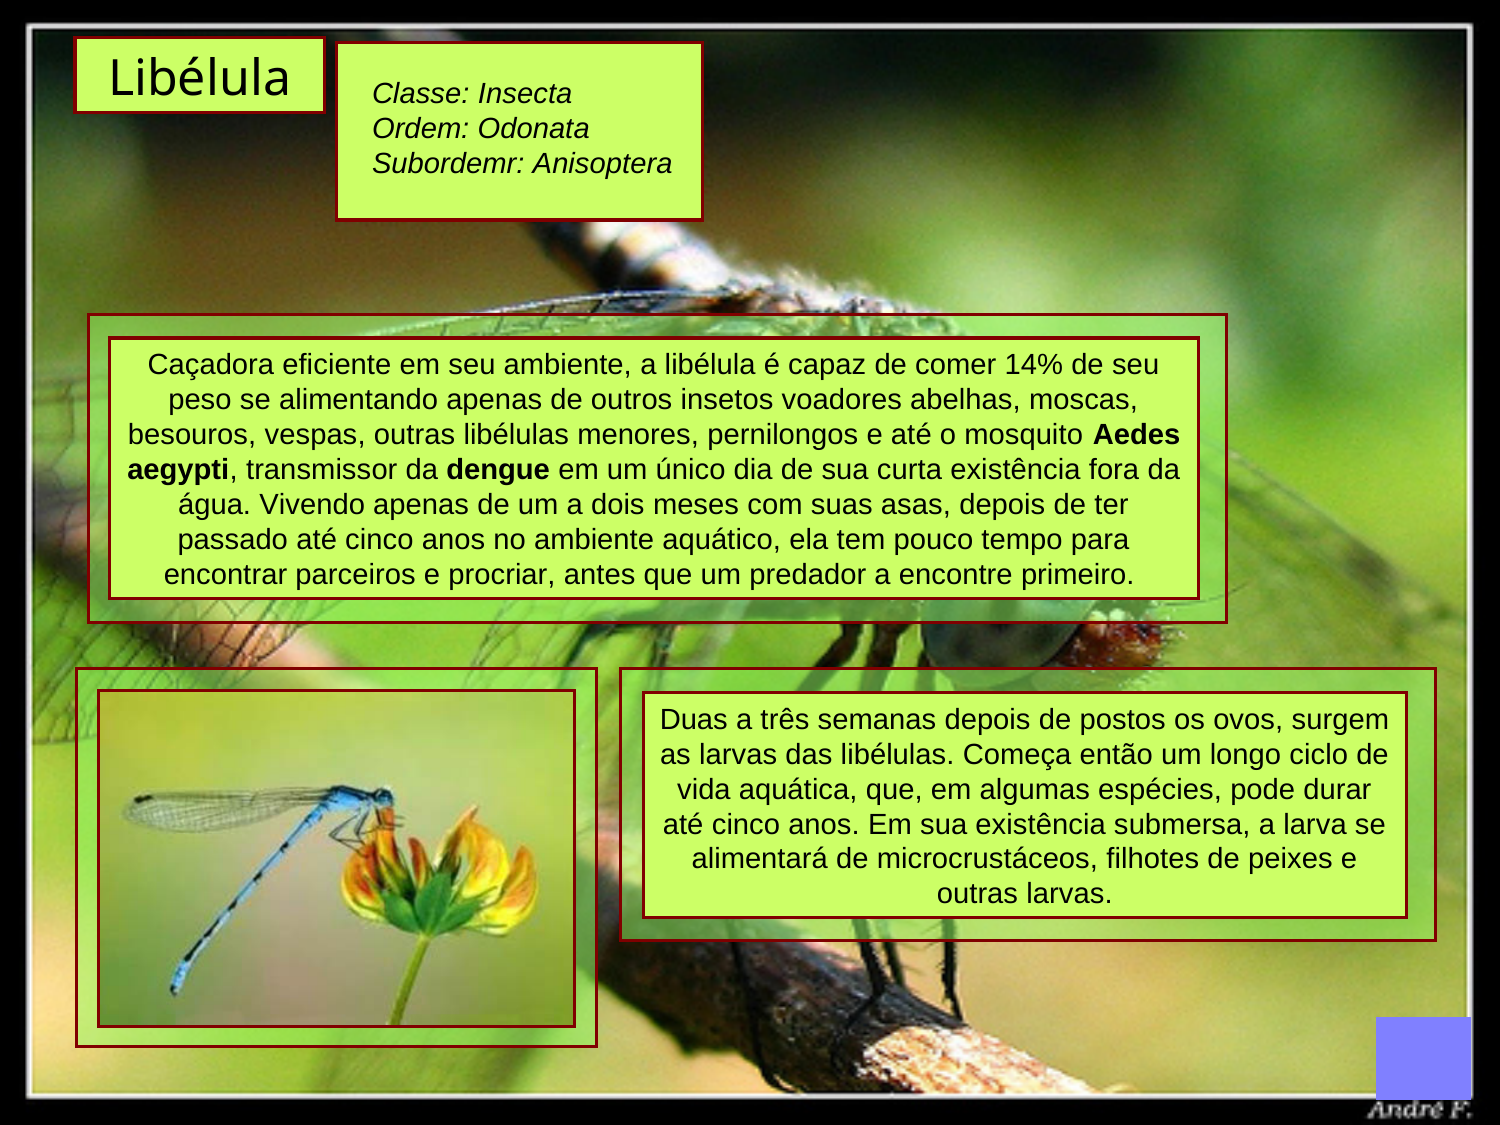

Libélula
Classe: Insecta
Ordem: Odonata
Subordemr: Anisoptera
Caçadora eficiente em seu ambiente, a libélula é capaz de comer 14% de seu peso se alimentando apenas de outros insetos voadores abelhas, moscas, besouros, vespas, outras libélulas menores, pernilongos e até o mosquito Aedes aegypti, transmissor da dengue em um único dia de sua curta existência fora da água. Vivendo apenas de um a dois meses com suas asas, depois de ter passado até cinco anos no ambiente aquático, ela tem pouco tempo para encontrar parceiros e procriar, antes que um predador a encontre primeiro.
Duas a três semanas depois de postos os ovos, surgem as larvas das libélulas. Começa então um longo ciclo de vida aquática, que, em algumas espécies, pode durar até cinco anos. Em sua existência submersa, a larva se alimentará de microcrustáceos, filhotes de peixes e outras larvas.